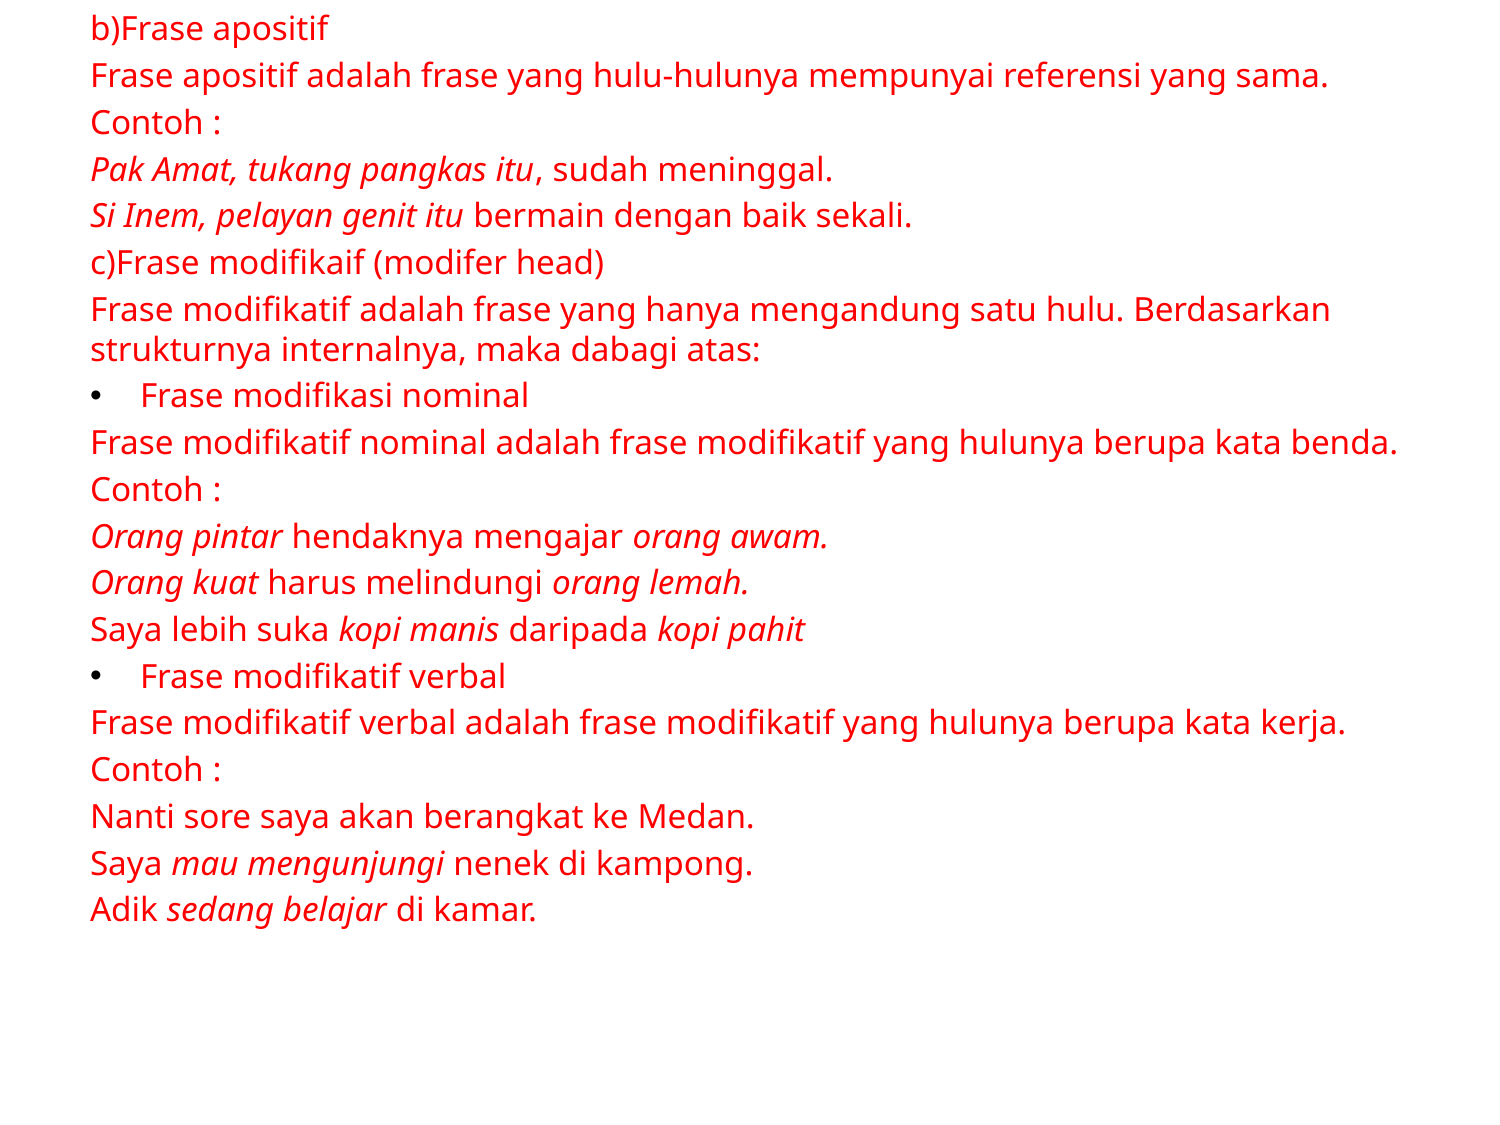

b)Frase apositif
Frase apositif adalah frase yang hulu-hulunya mempunyai referensi yang sama.
Contoh :
Pak Amat, tukang pangkas itu, sudah meninggal.
Si Inem, pelayan genit itu bermain dengan baik sekali.
c)Frase modifikaif (modifer head)
Frase modifikatif adalah frase yang hanya mengandung satu hulu. Berdasarkan strukturnya internalnya, maka dabagi atas:
Frase modifikasi nominal
Frase modifikatif nominal adalah frase modifikatif yang hulunya berupa kata benda.
Contoh :
Orang pintar hendaknya mengajar orang awam.
Orang kuat harus melindungi orang lemah.
Saya lebih suka kopi manis daripada kopi pahit
Frase modifikatif verbal
Frase modifikatif verbal adalah frase modifikatif yang hulunya berupa kata kerja.
Contoh :
Nanti sore saya akan berangkat ke Medan.
Saya mau mengunjungi nenek di kampong.
Adik sedang belajar di kamar.
#